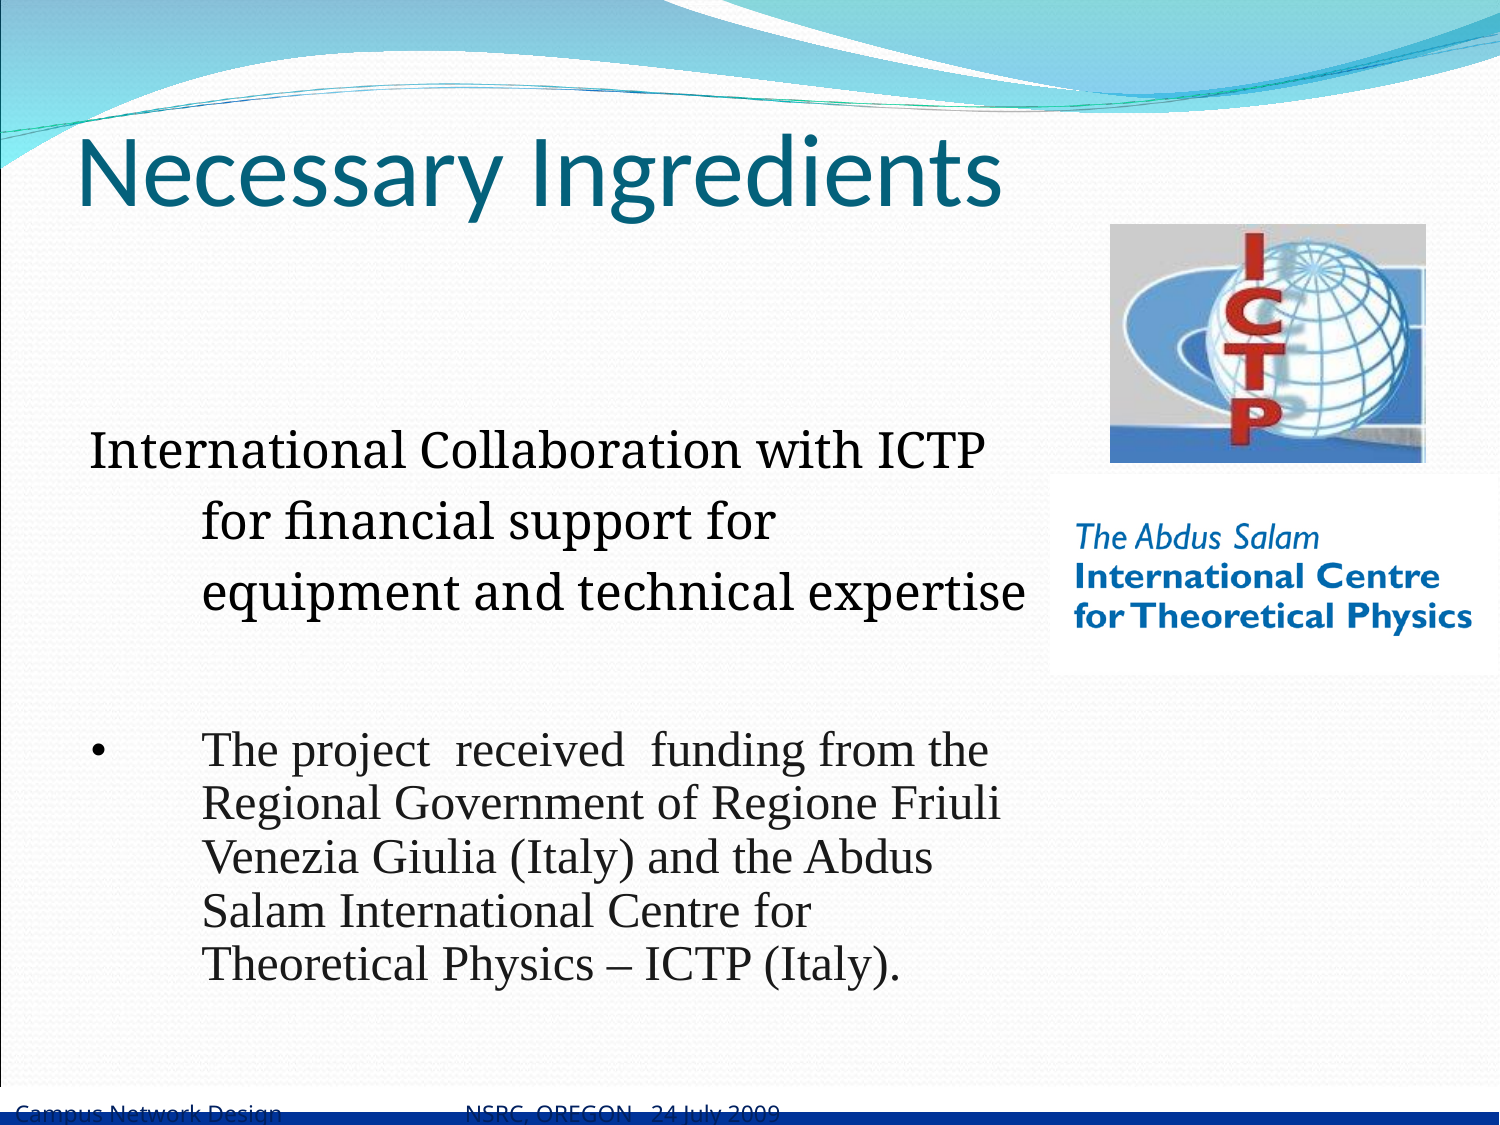

# Necessary Ingredients
International Collaboration with ICTP for financial support for equipment and technical expertise
The project received funding from the Regional Government of Regione Friuli Venezia Giulia (Italy) and the Abdus Salam International Centre for Theoretical Physics – ICTP (Italy).